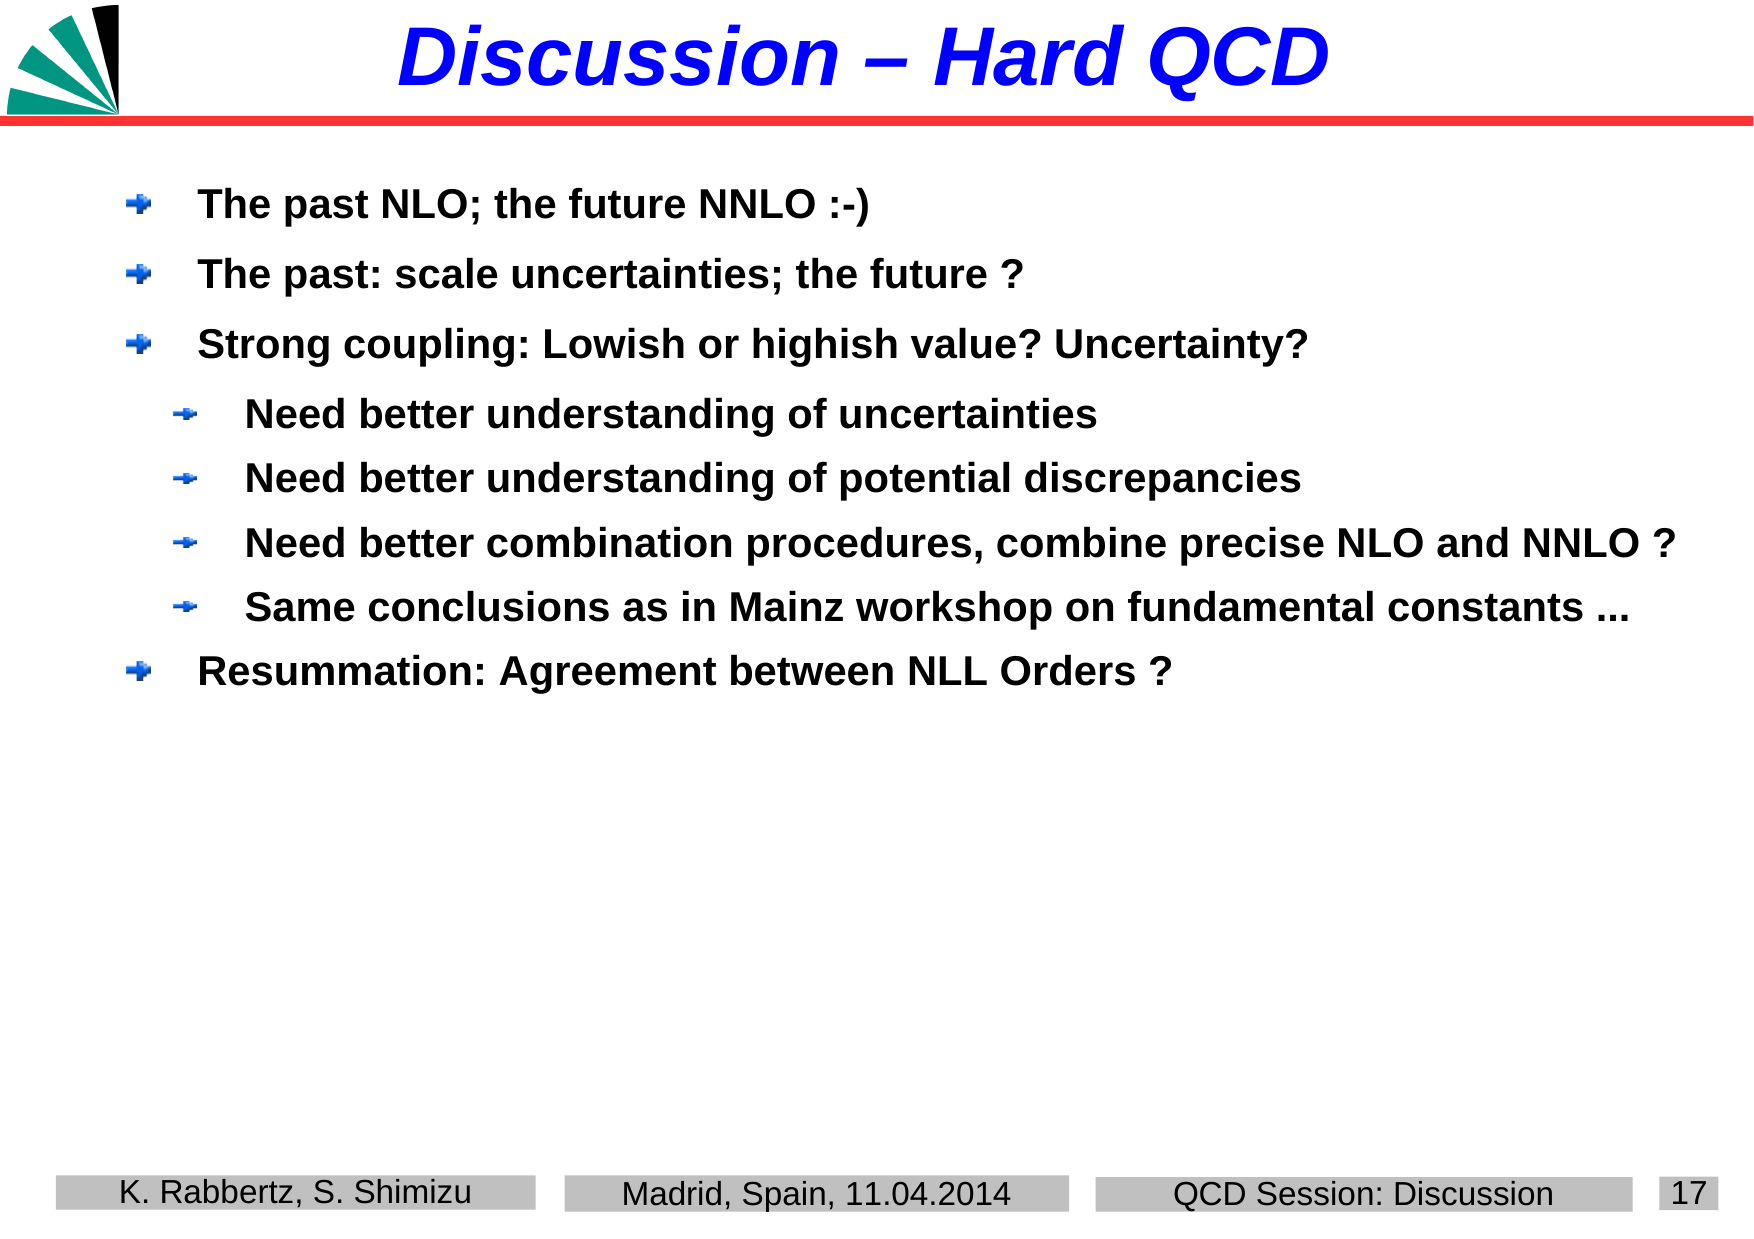

# Discussion – Hard QCD
The past NLO; the future NNLO :-)
The past: scale uncertainties; the future ?
Strong coupling: Lowish or highish value? Uncertainty?
Need better understanding of uncertainties
Need better understanding of potential discrepancies
Need better combination procedures, combine precise NLO and NNLO ?
Same conclusions as in Mainz workshop on fundamental constants ...
Resummation: Agreement between NLL Orders ?